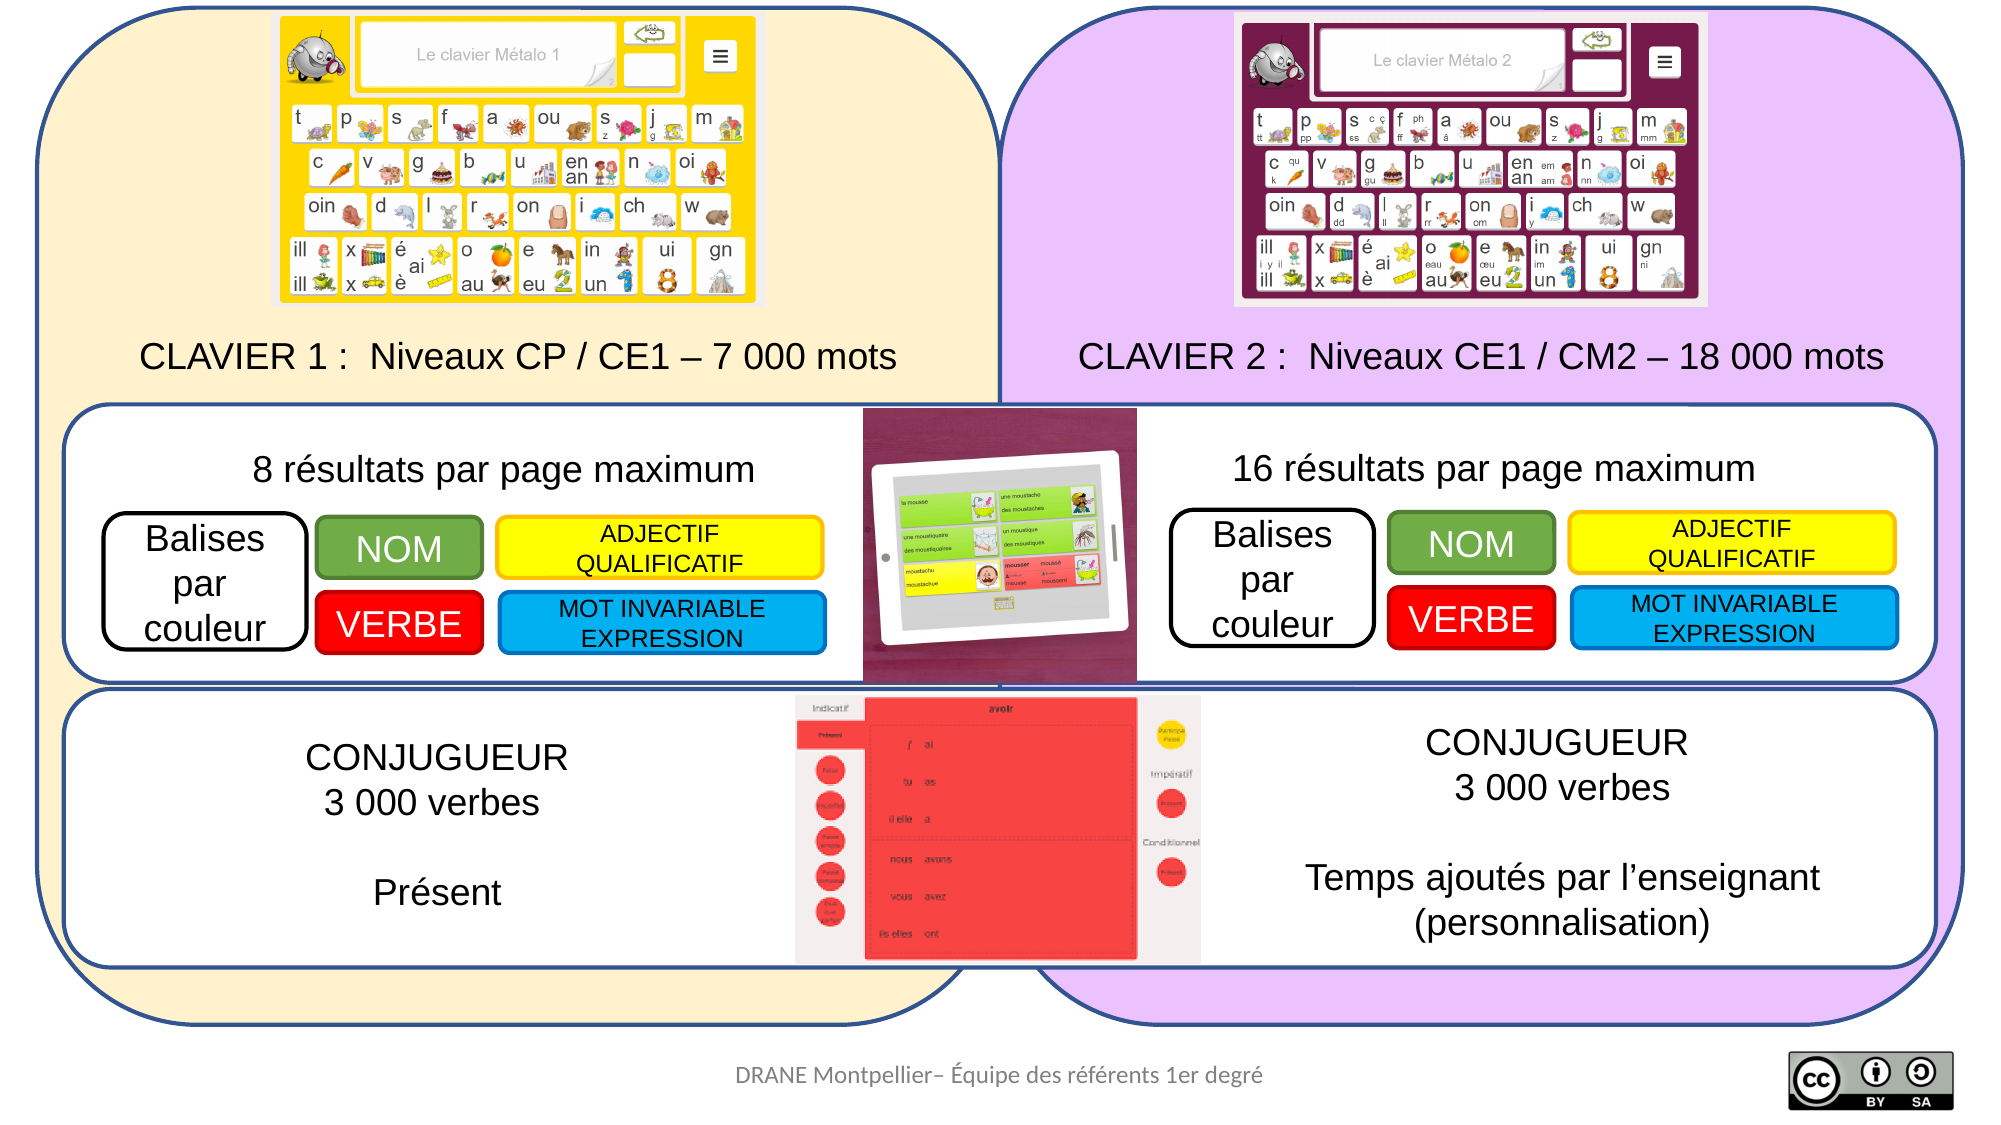

CLAVIER 1 : Niveaux CP / CE1 – 7 000 mots
CLAVIER 2 : Niveaux CE1 / CM2 – 18 000 mots
 16 résultats par page maximum
 8 résultats par page maximum
Balises par
couleur
NOM
ADJECTIF QUALIFICATIF
Balises par
couleur
LES DEUX CLAVIERS MÉTALO
NOM
ADJECTIF QUALIFICATIF
VERBE
MOT INVARIABLE
EXPRESSION
VERBE
MOT INVARIABLE
EXPRESSION
CONJUGUEUR
3 000 verbes
Temps ajoutés par l’enseignant (personnalisation)
CONJUGUEUR
3 000 verbes
Présent
LES DEUX CLAVIERS MÉTALO
DRANE Montpellier– Équipe des référents 1er degré